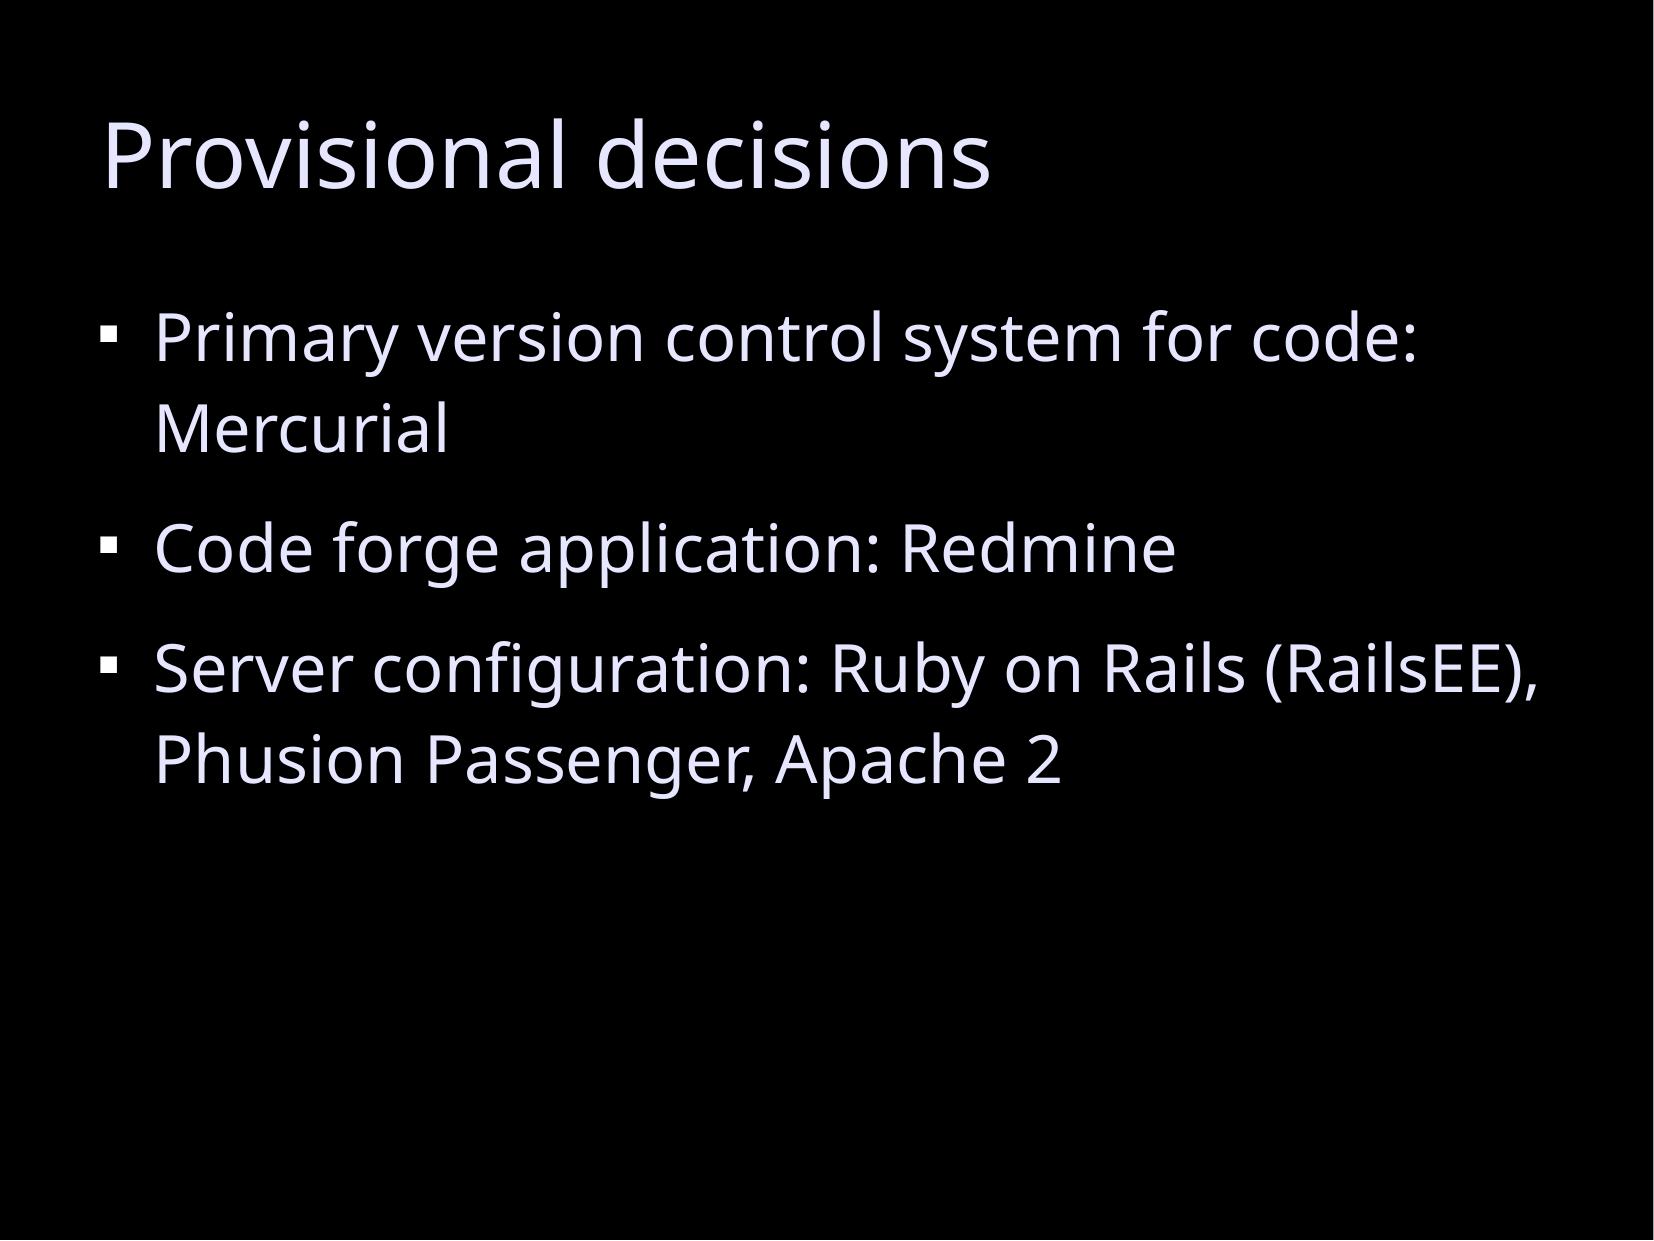

# Provisional decisions
Primary version control system for code: Mercurial
Code forge application: Redmine
Server configuration: Ruby on Rails (RailsEE), Phusion Passenger, Apache 2